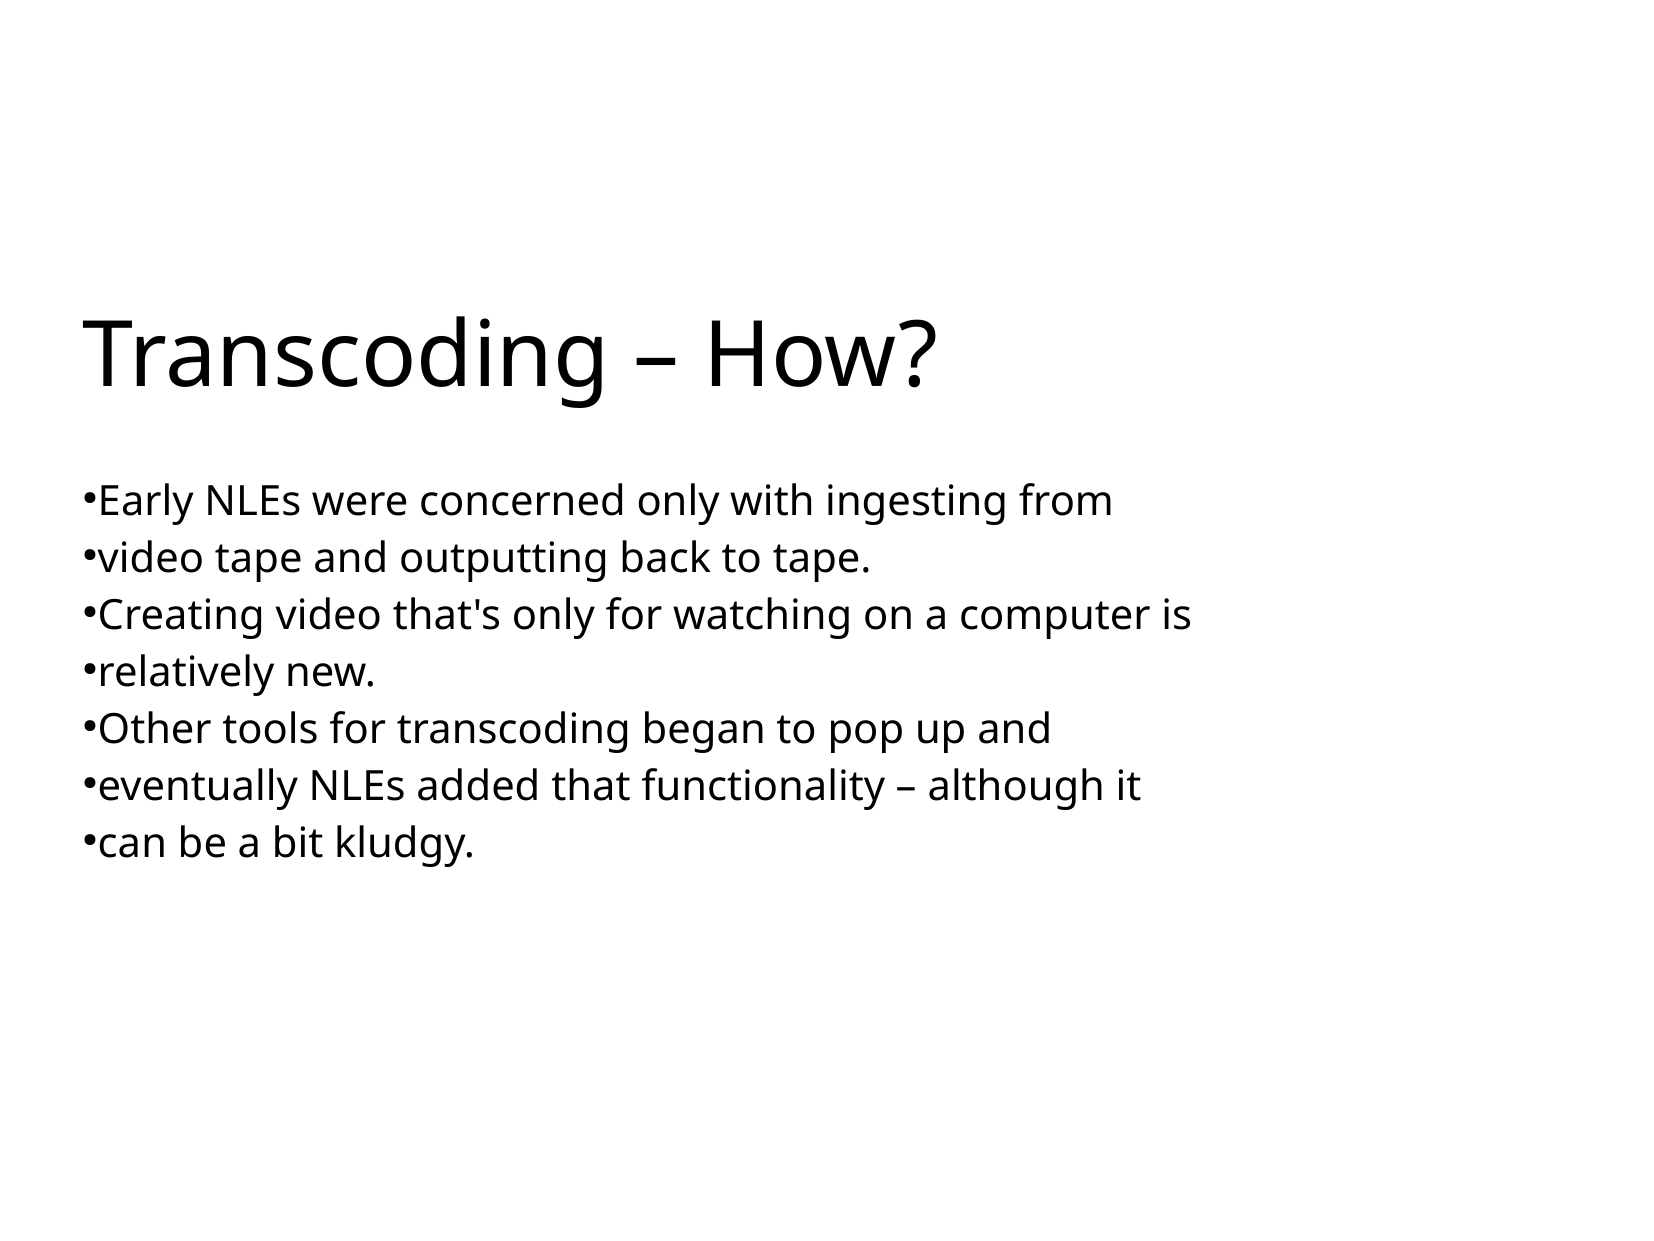

# Transcoding – How?
Early NLEs were concerned only with ingesting from
video tape and outputting back to tape.
Creating video that's only for watching on a computer is
relatively new.
Other tools for transcoding began to pop up and
eventually NLEs added that functionality – although it
can be a bit kludgy.